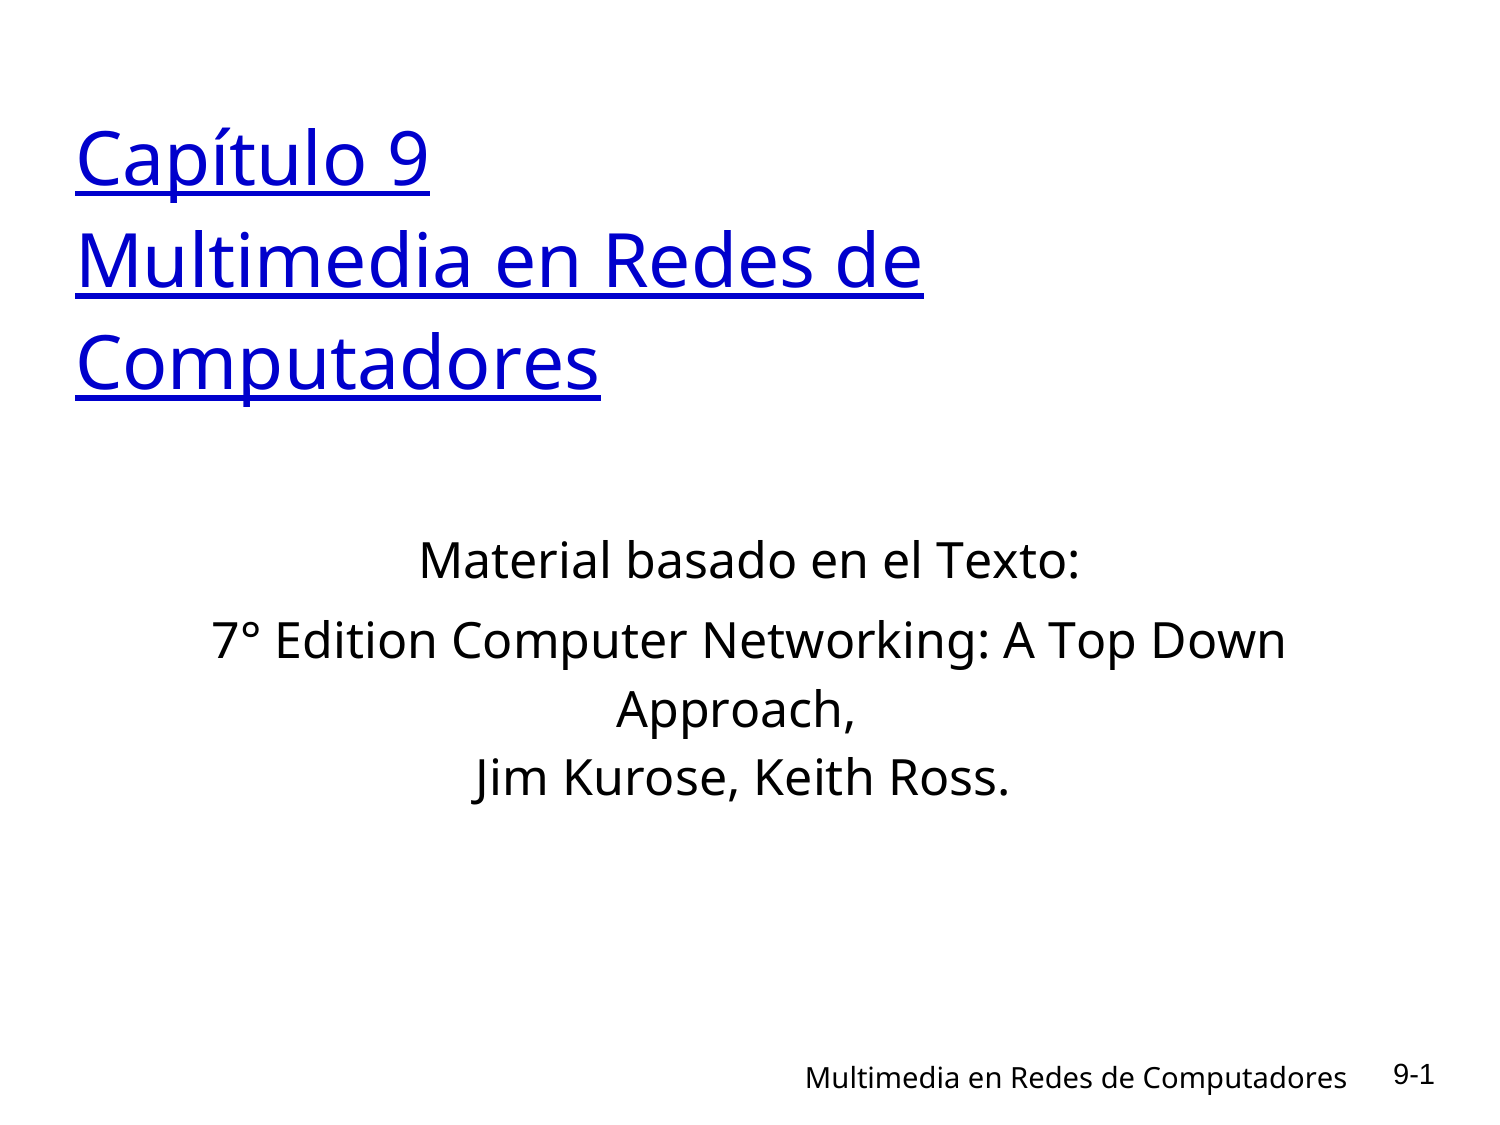

# Capítulo 9 Multimedia en Redes de Computadores
Material basado en el Texto:
7° Edition Computer Networking: A Top Down Approach,
Jim Kurose, Keith Ross.
1